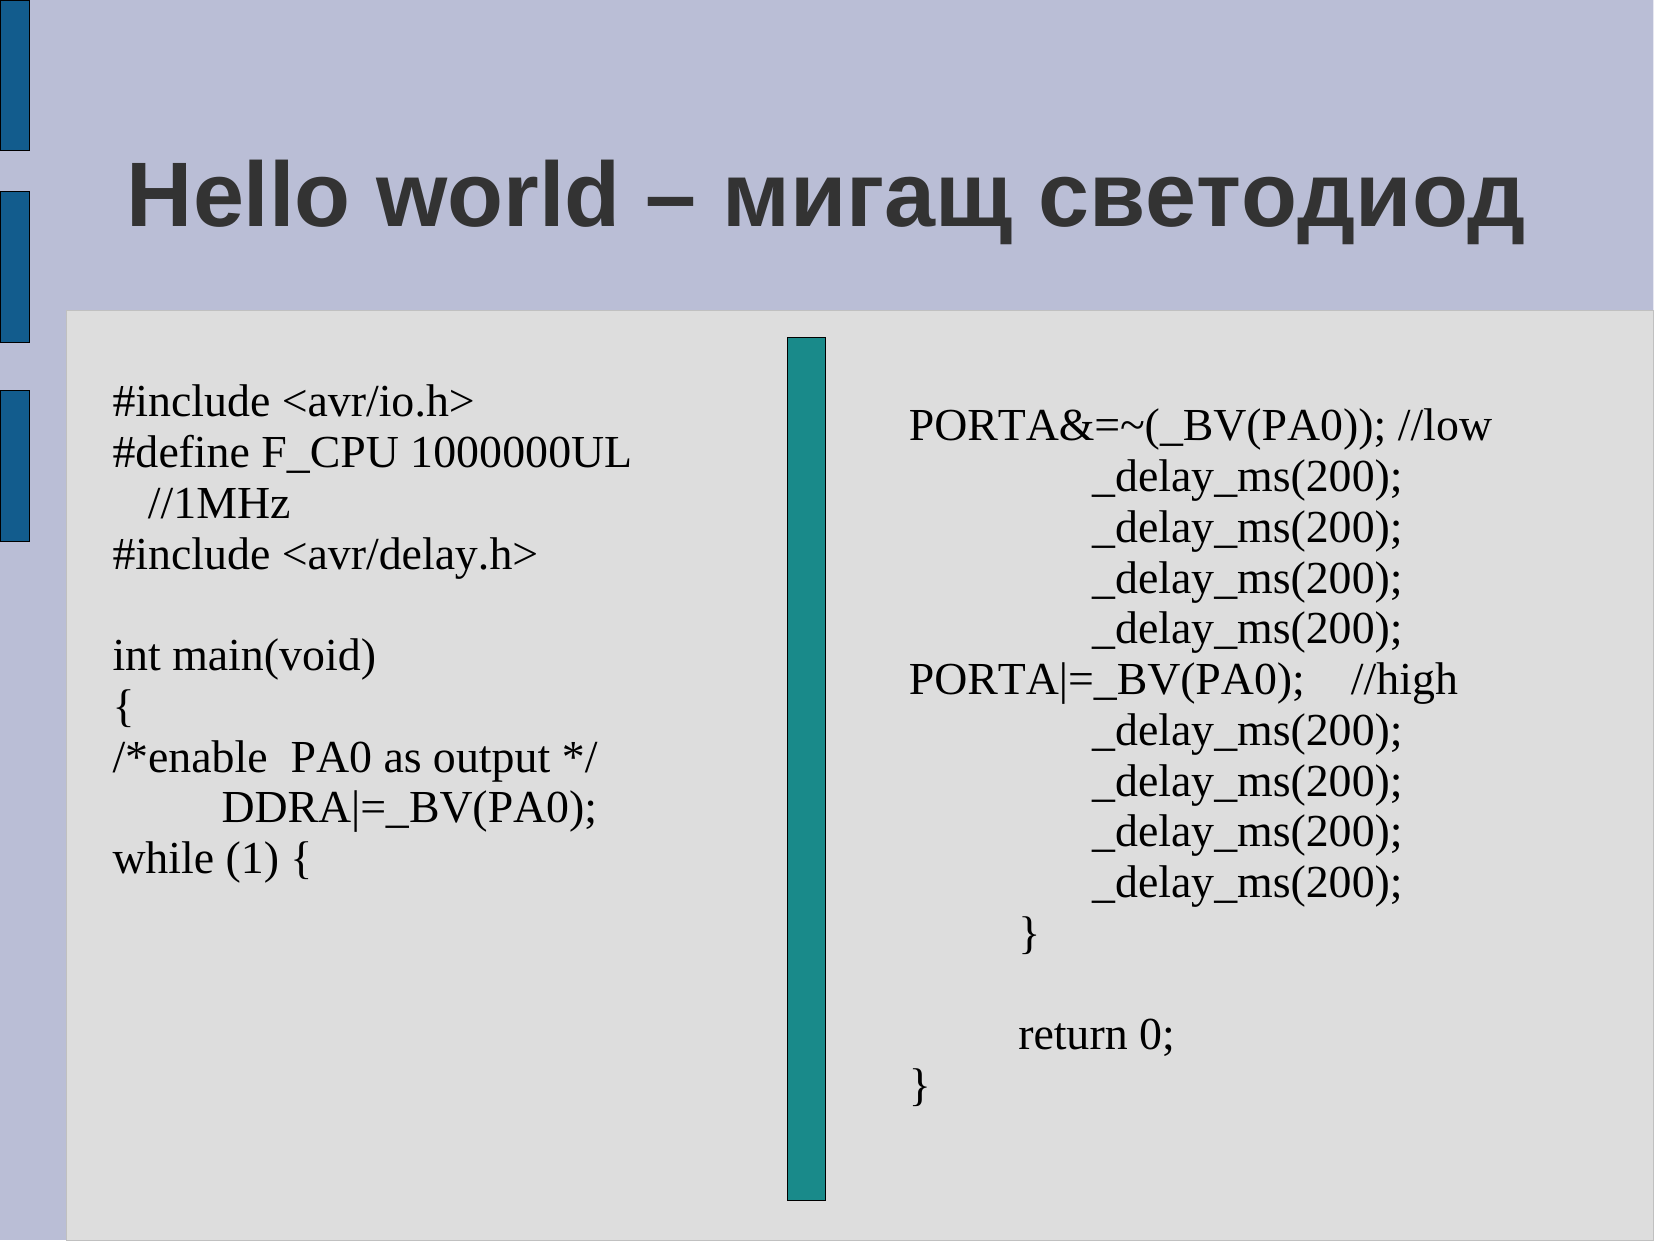

# Hello world – мигащ светодиод
#include <avr/io.h>
#define F_CPU 1000000UL //1MHz
#include <avr/delay.h>
int main(void)
{
/*enable PA0 as output */
	DDRA|=_BV(PA0);
while (1) {
PORTA&=~(_BV(PA0)); //low
		_delay_ms(200);
		_delay_ms(200);
		_delay_ms(200);
		_delay_ms(200);
PORTA|=_BV(PA0); //high
		_delay_ms(200);
		_delay_ms(200);
		_delay_ms(200);
		_delay_ms(200);
	}
	return 0;
}